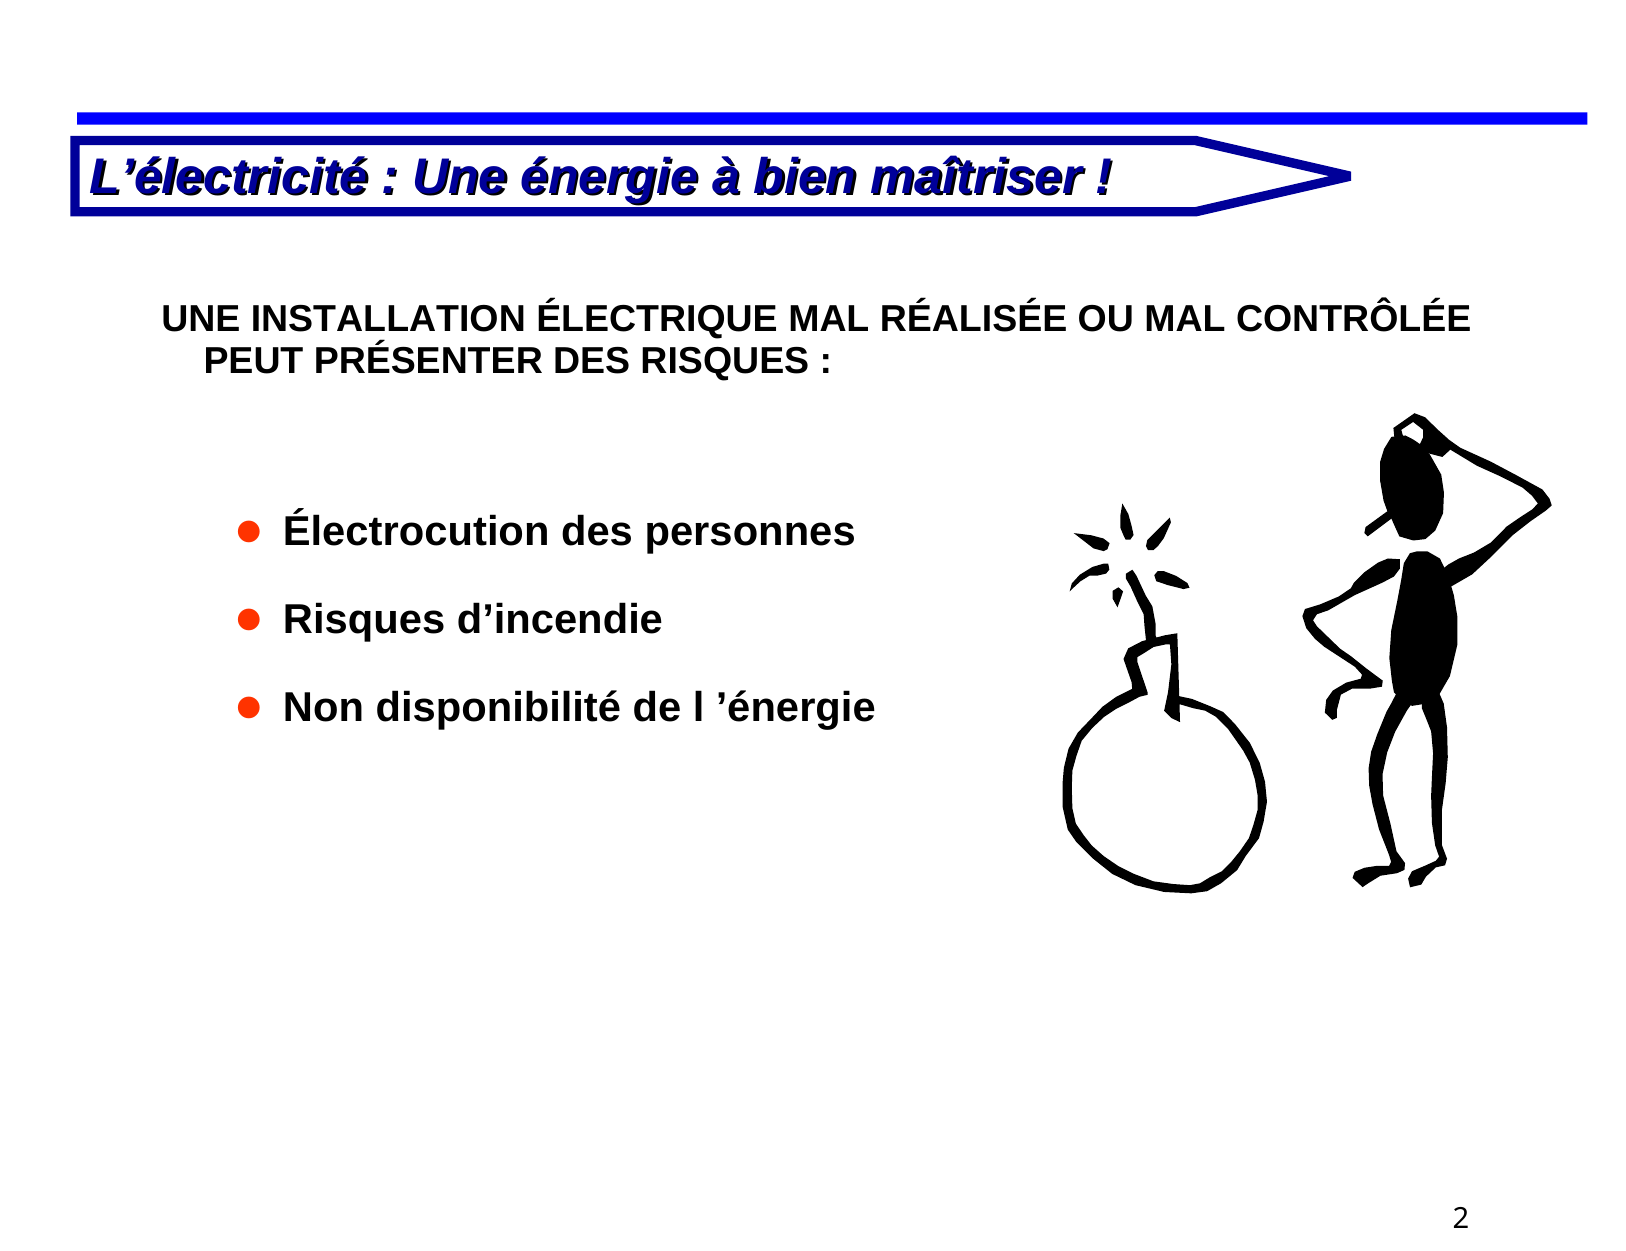

L’électricité : Une énergie à bien maîtriser !
UNE INSTALLATION ÉLECTRIQUE MAL RÉALISÉE OU MAL CONTRÔLÉE
 PEUT PRÉSENTER DES RISQUES :
	 Électrocution des personnes
	 Risques d’incendie
	 Non disponibilité de l ’énergie